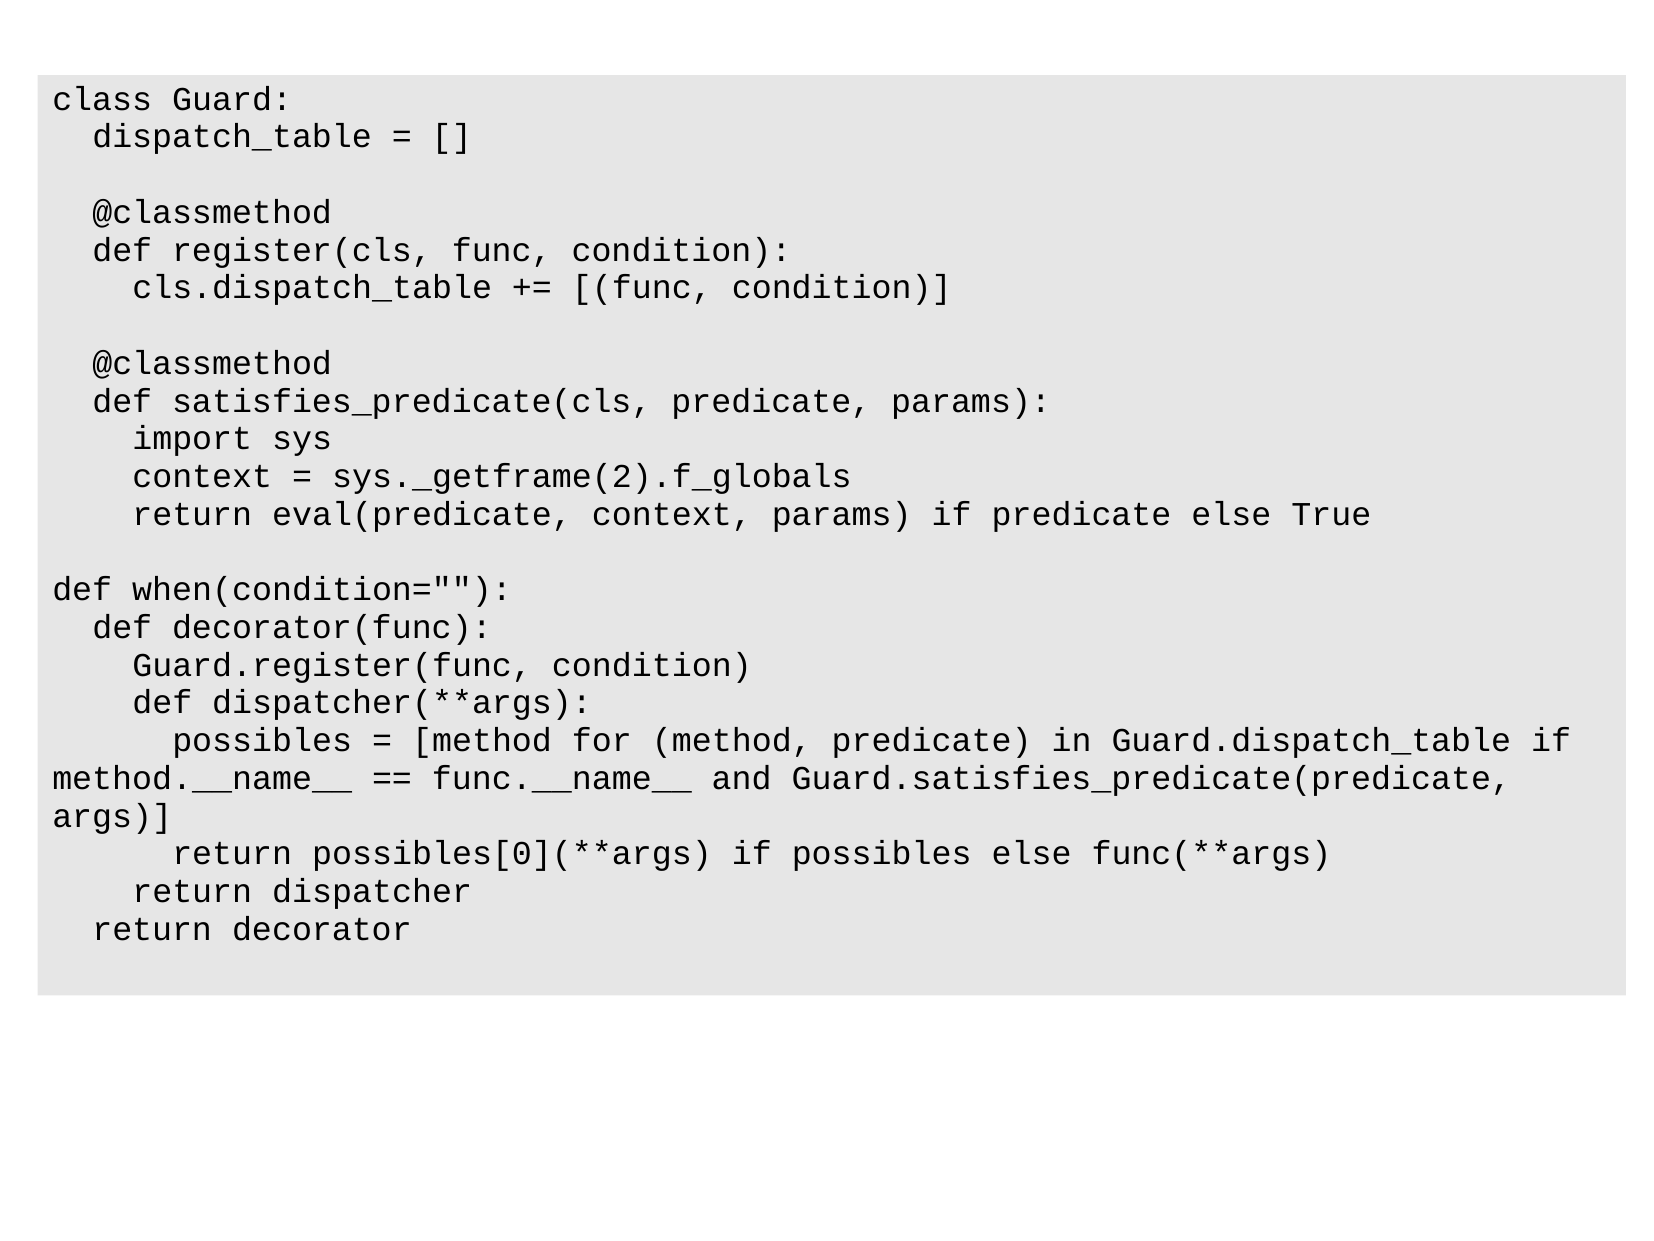

class Guard:
 dispatch_table = []
 @classmethod
 def register(cls, func, condition):
 cls.dispatch_table += [(func, condition)]
 @classmethod
 def satisfies_predicate(cls, predicate, params):
 import sys
 context = sys._getframe(2).f_globals
 return eval(predicate, context, params) if predicate else True
def when(condition=""):
 def decorator(func):
 Guard.register(func, condition)
 def dispatcher(**args):
 possibles = [method for (method, predicate) in Guard.dispatch_table if method.__name__ == func.__name__ and Guard.satisfies_predicate(predicate, args)]
 return possibles[0](**args) if possibles else func(**args)
 return dispatcher
 return decorator